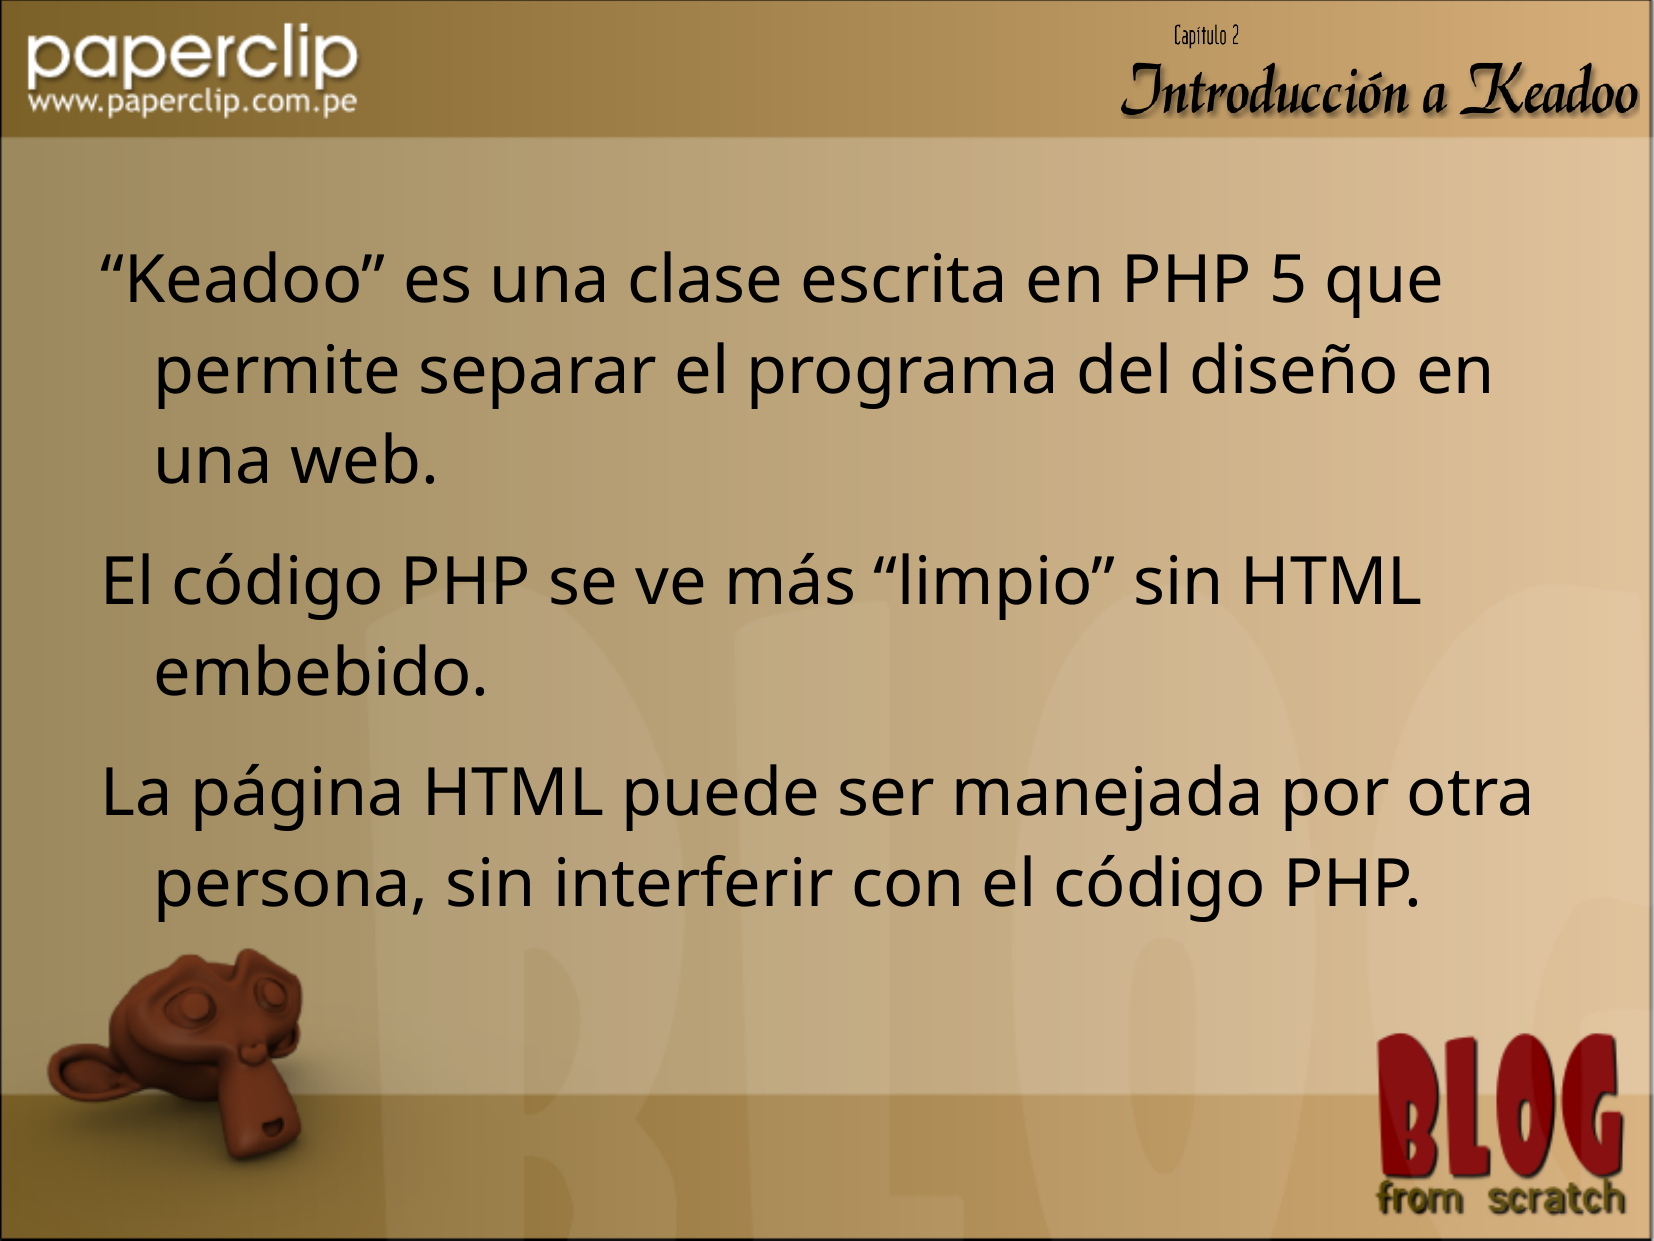

# “Keadoo” es una clase escrita en PHP 5 que permite separar el programa del diseño en una web.
El código PHP se ve más “limpio” sin HTML embebido.
La página HTML puede ser manejada por otra persona, sin interferir con el código PHP.